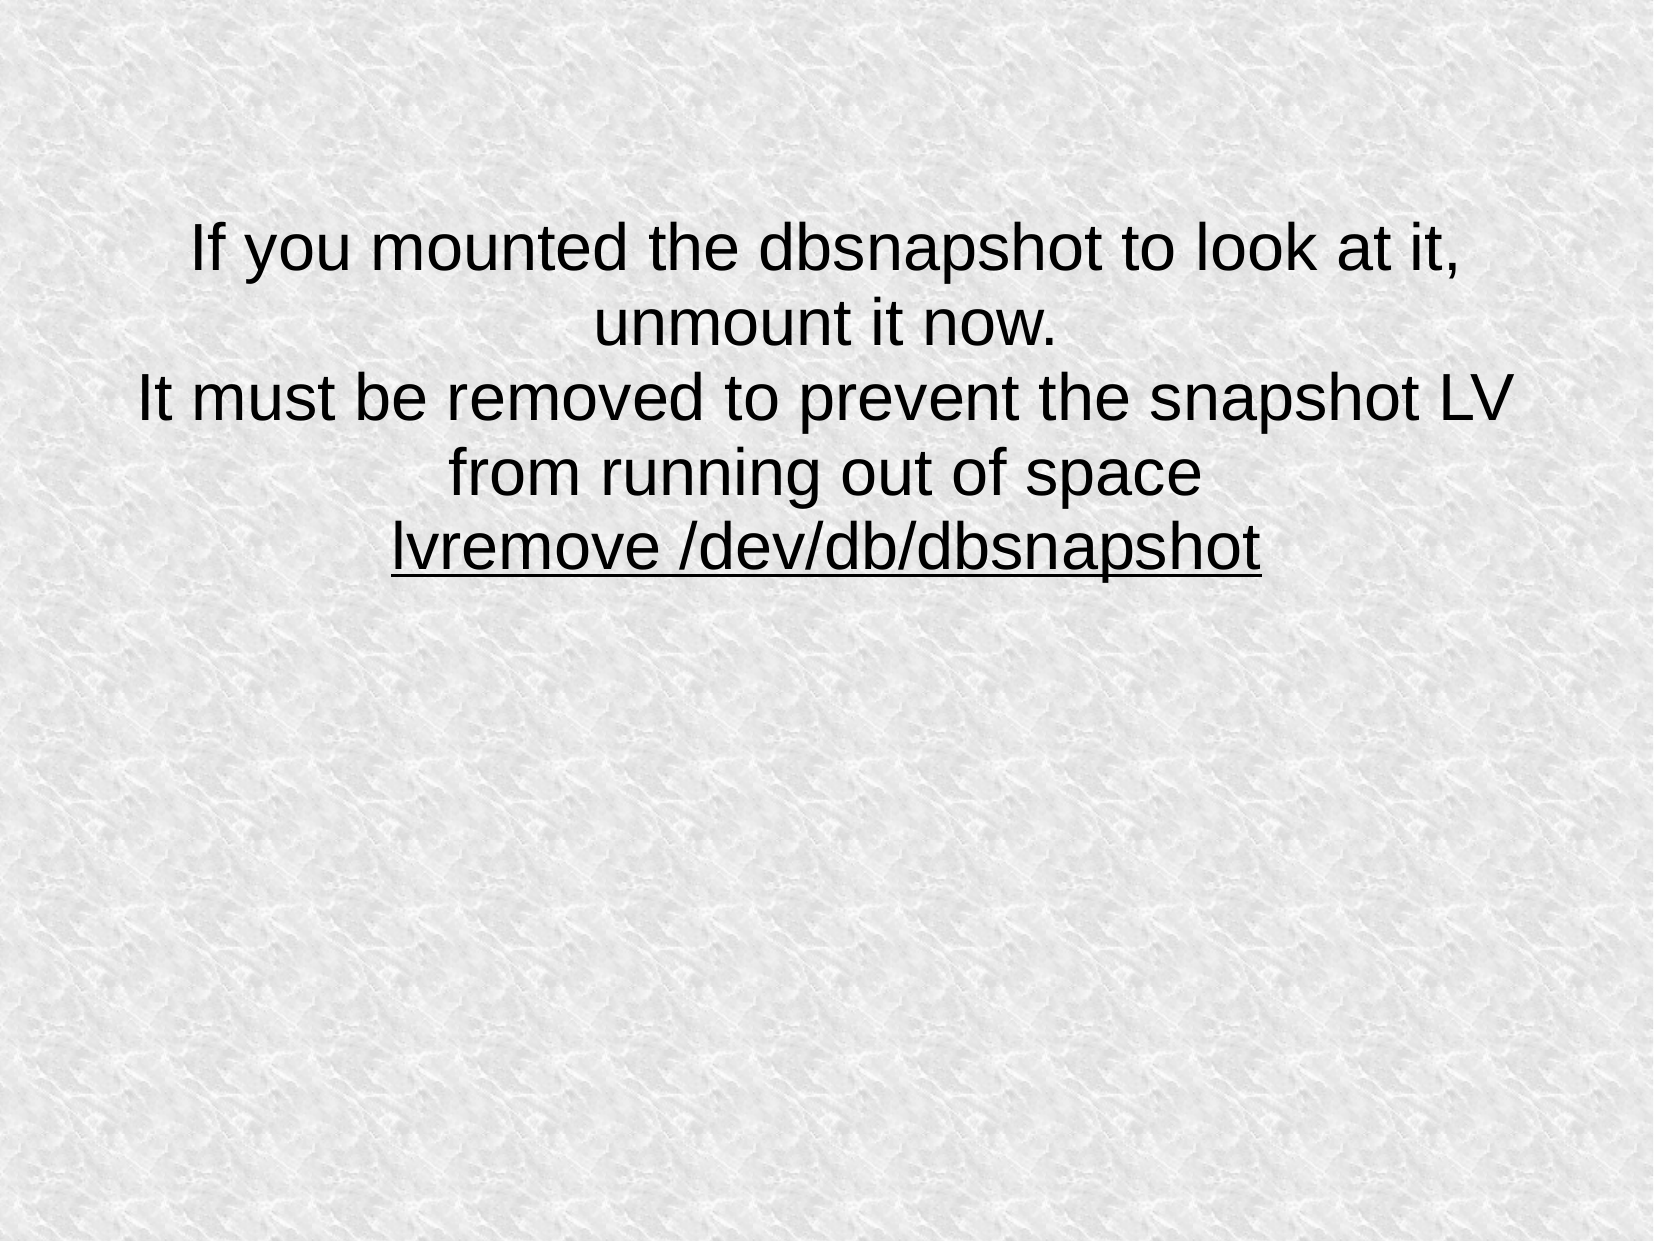

# If you mounted the dbsnapshot to look at it, unmount it now.
It must be removed to prevent the snapshot LV from running out of space
lvremove /dev/db/dbsnapshot